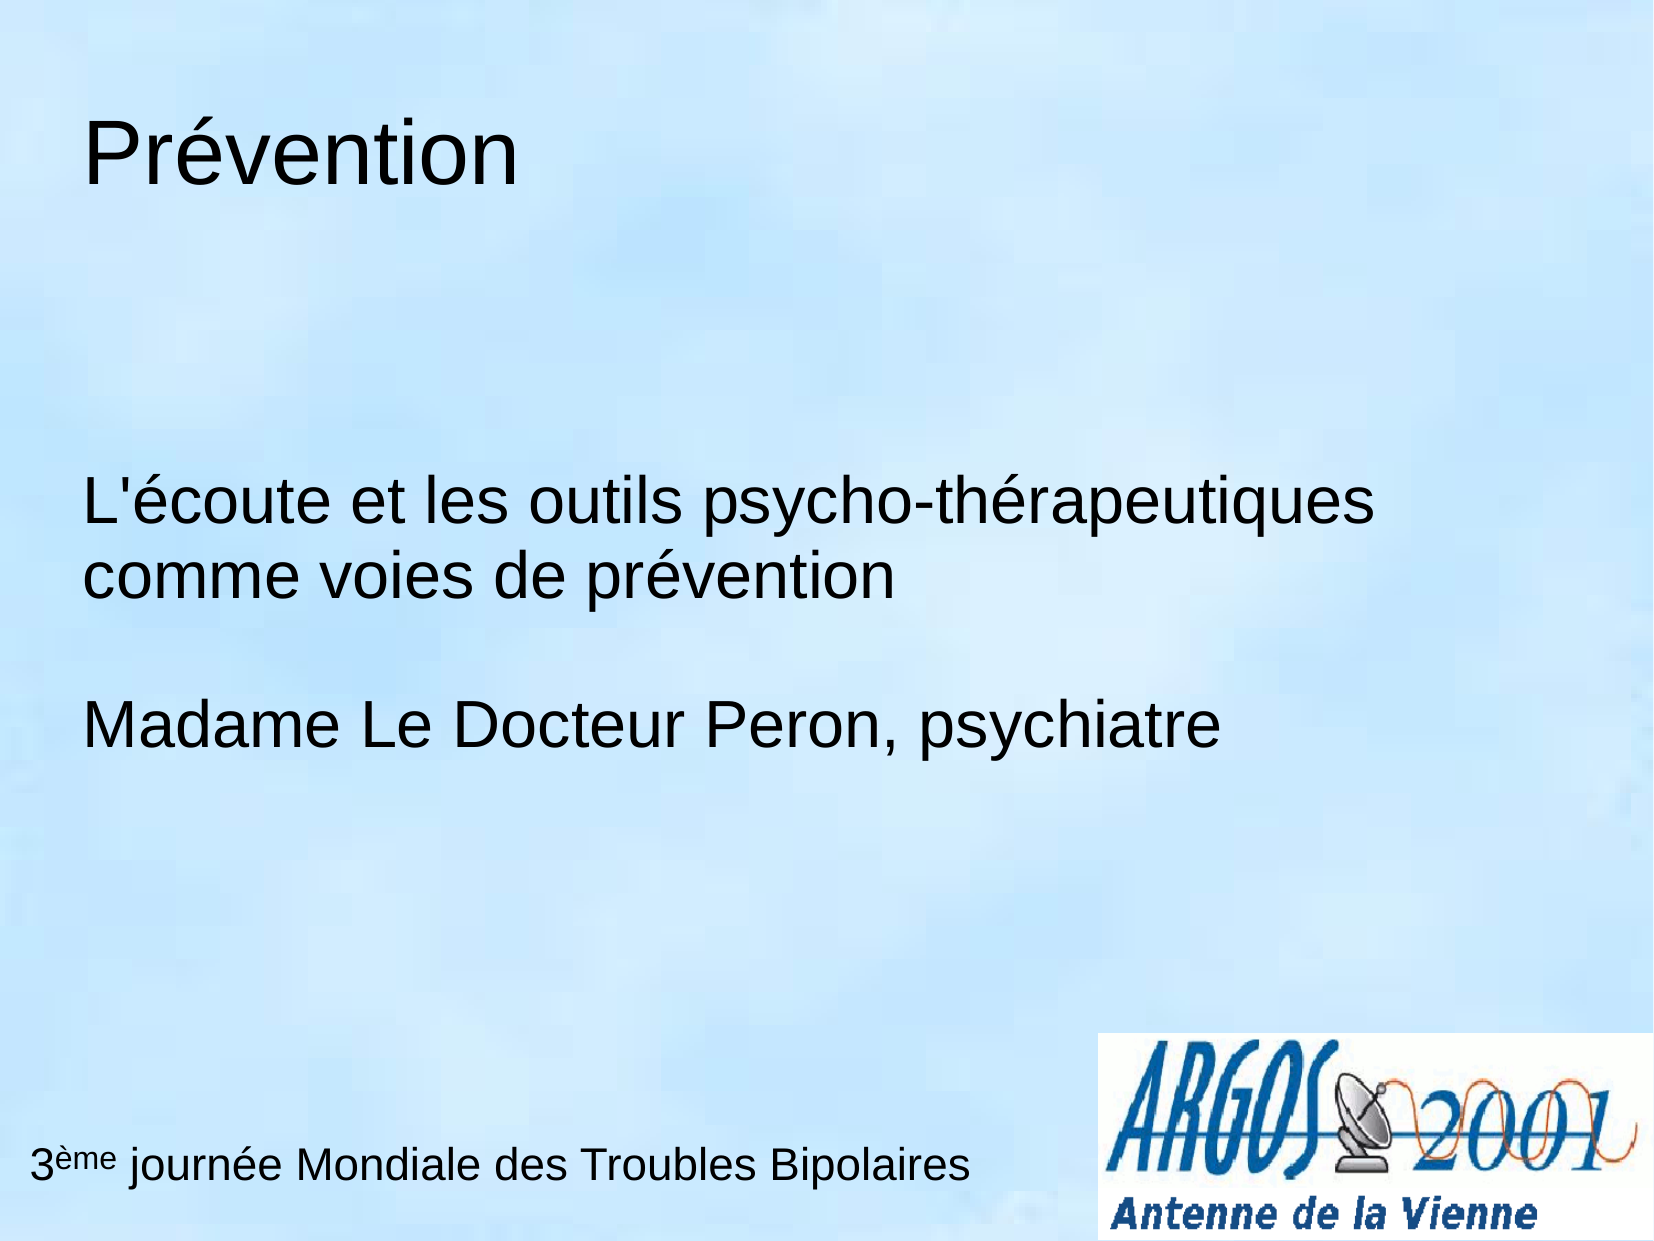

# Prévention
L'écoute et les outils psycho-thérapeutiques comme voies de prévention
Madame Le Docteur Peron, psychiatre
3ème journée Mondiale des Troubles Bipolaires